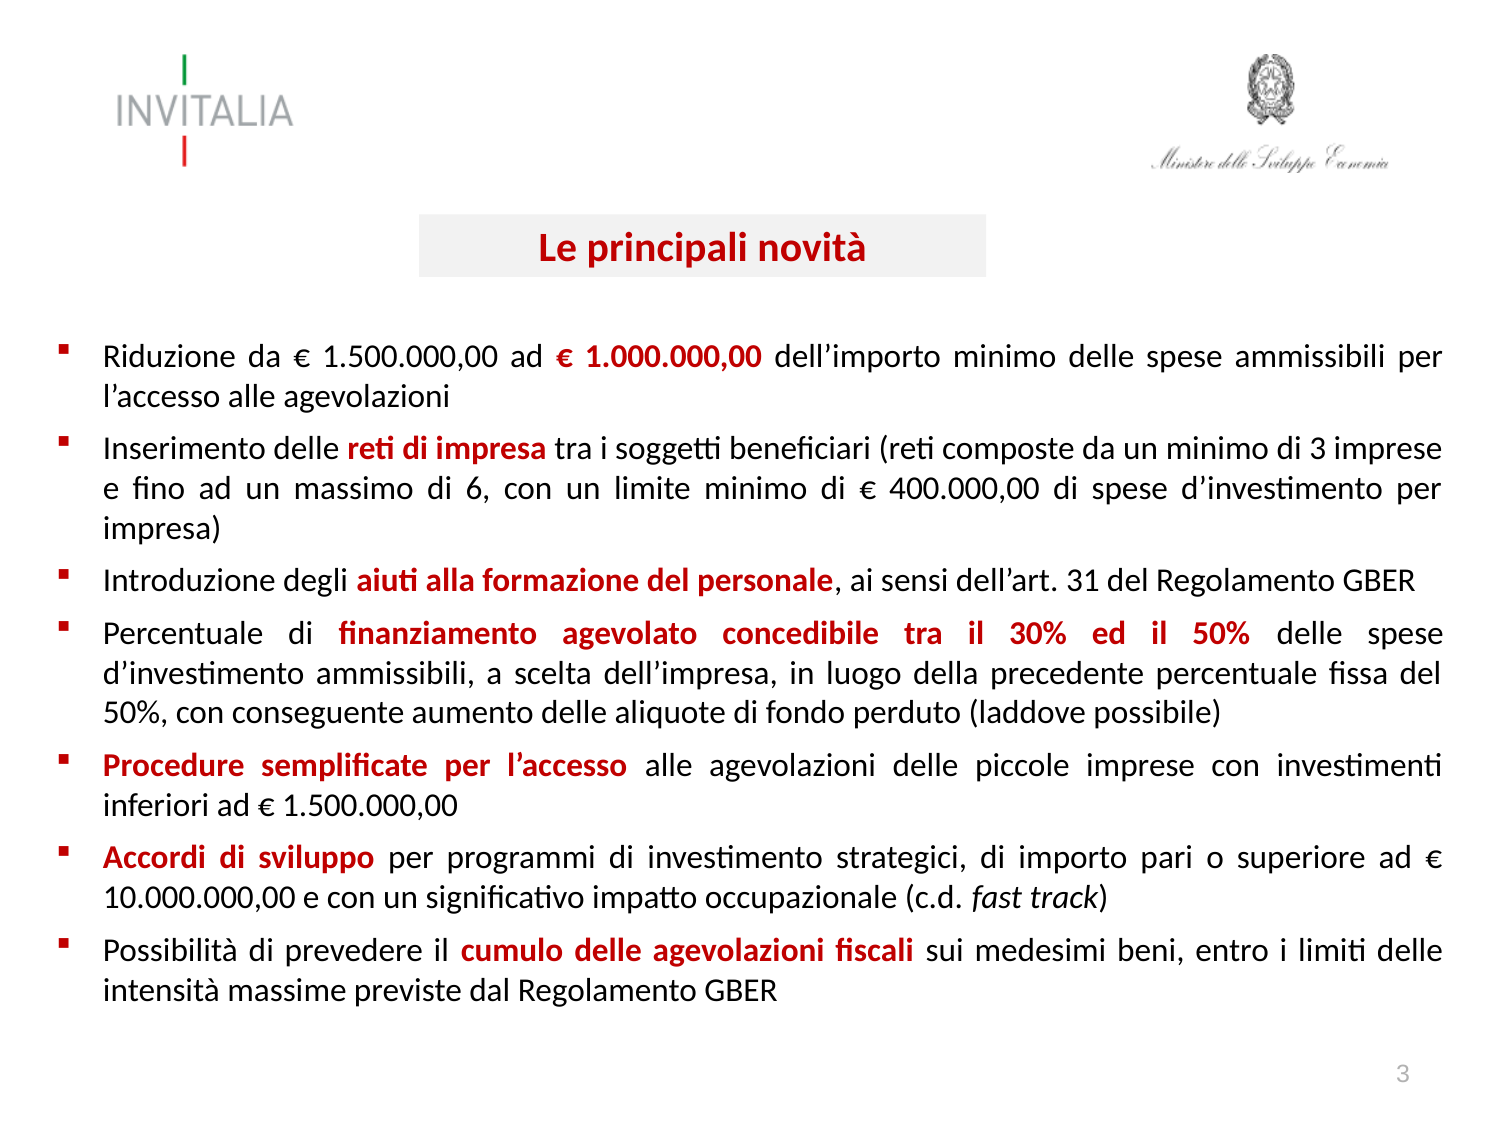

Le principali novità
Riduzione da € 1.500.000,00 ad € 1.000.000,00 dell’importo minimo delle spese ammissibili per l’accesso alle agevolazioni
Inserimento delle reti di impresa tra i soggetti beneficiari (reti composte da un minimo di 3 imprese e fino ad un massimo di 6, con un limite minimo di € 400.000,00 di spese d’investimento per impresa)
Introduzione degli aiuti alla formazione del personale, ai sensi dell’art. 31 del Regolamento GBER
Percentuale di finanziamento agevolato concedibile tra il 30% ed il 50% delle spese d’investimento ammissibili, a scelta dell’impresa, in luogo della precedente percentuale fissa del 50%, con conseguente aumento delle aliquote di fondo perduto (laddove possibile)
Procedure semplificate per l’accesso alle agevolazioni delle piccole imprese con investimenti inferiori ad € 1.500.000,00
Accordi di sviluppo per programmi di investimento strategici, di importo pari o superiore ad € 10.000.000,00 e con un significativo impatto occupazionale (c.d. fast track)
Possibilità di prevedere il cumulo delle agevolazioni fiscali sui medesimi beni, entro i limiti delle intensità massime previste dal Regolamento GBER
Venezia
Venezia